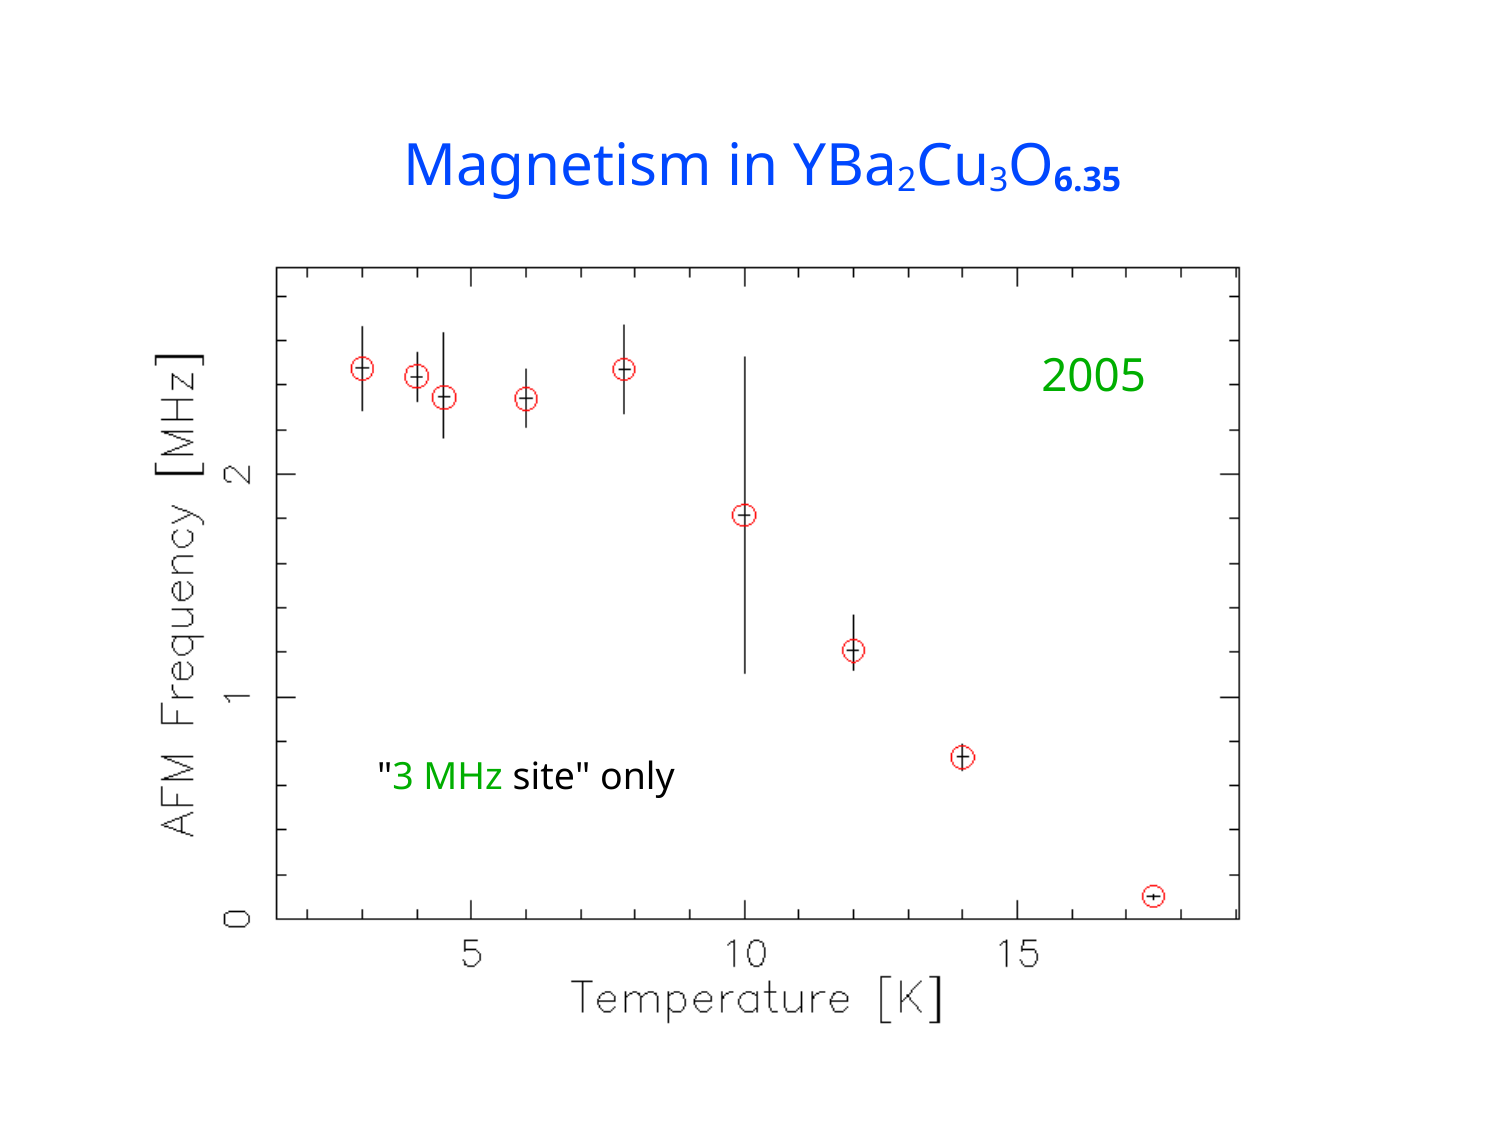

# Magnetism in YBa2Cu3O6.35
2005
"3 MHz site" only